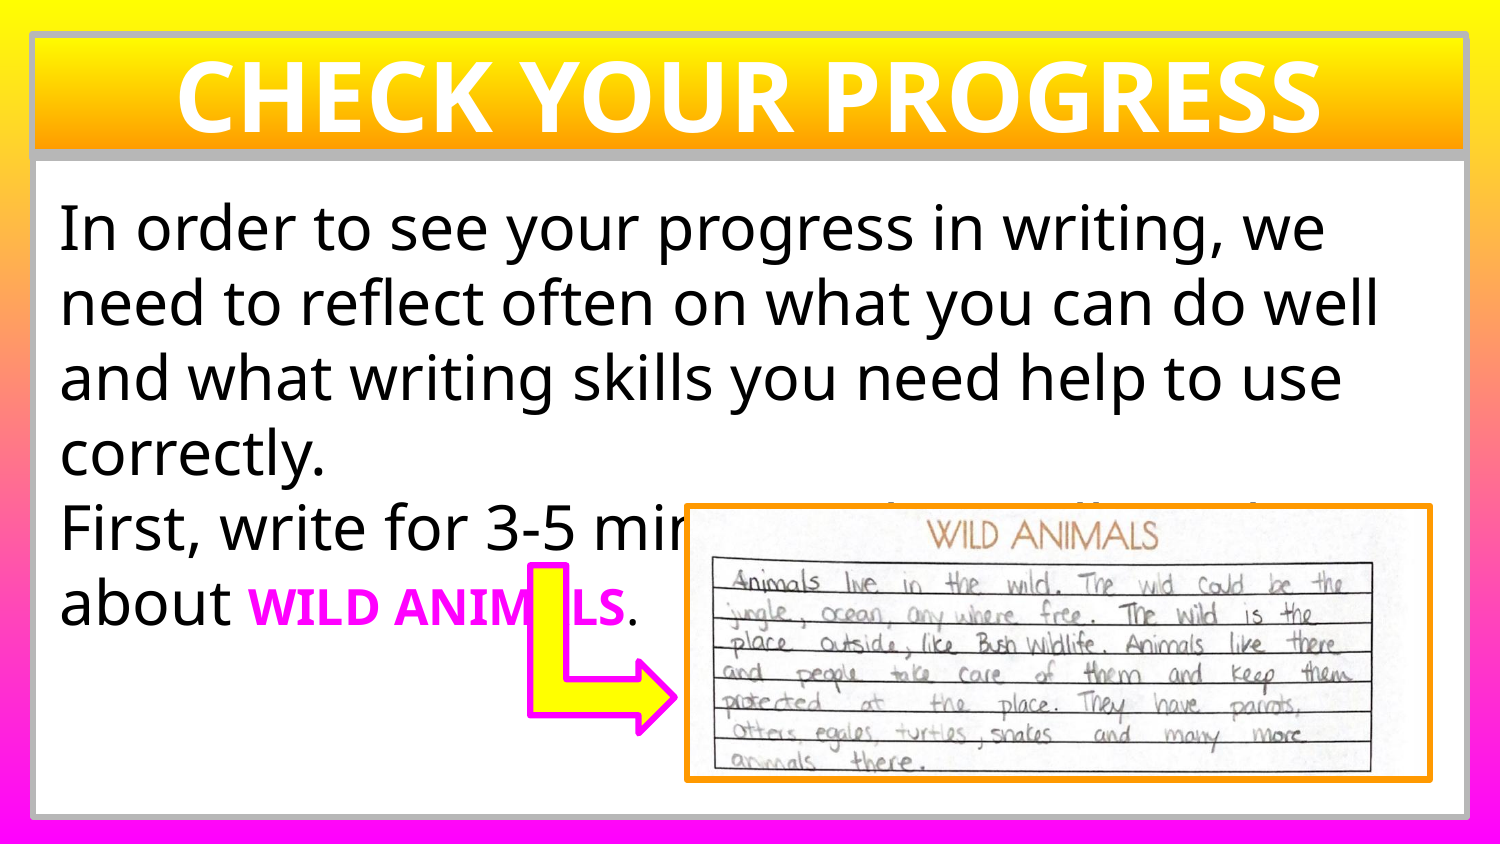

CHECK YOUR PROGRESS
In order to see your progress in writing, we need to reflect often on what you can do well and what writing skills you need help to use correctly.
First, write for 3-5 minutes about all you know about WILD ANIMALS.